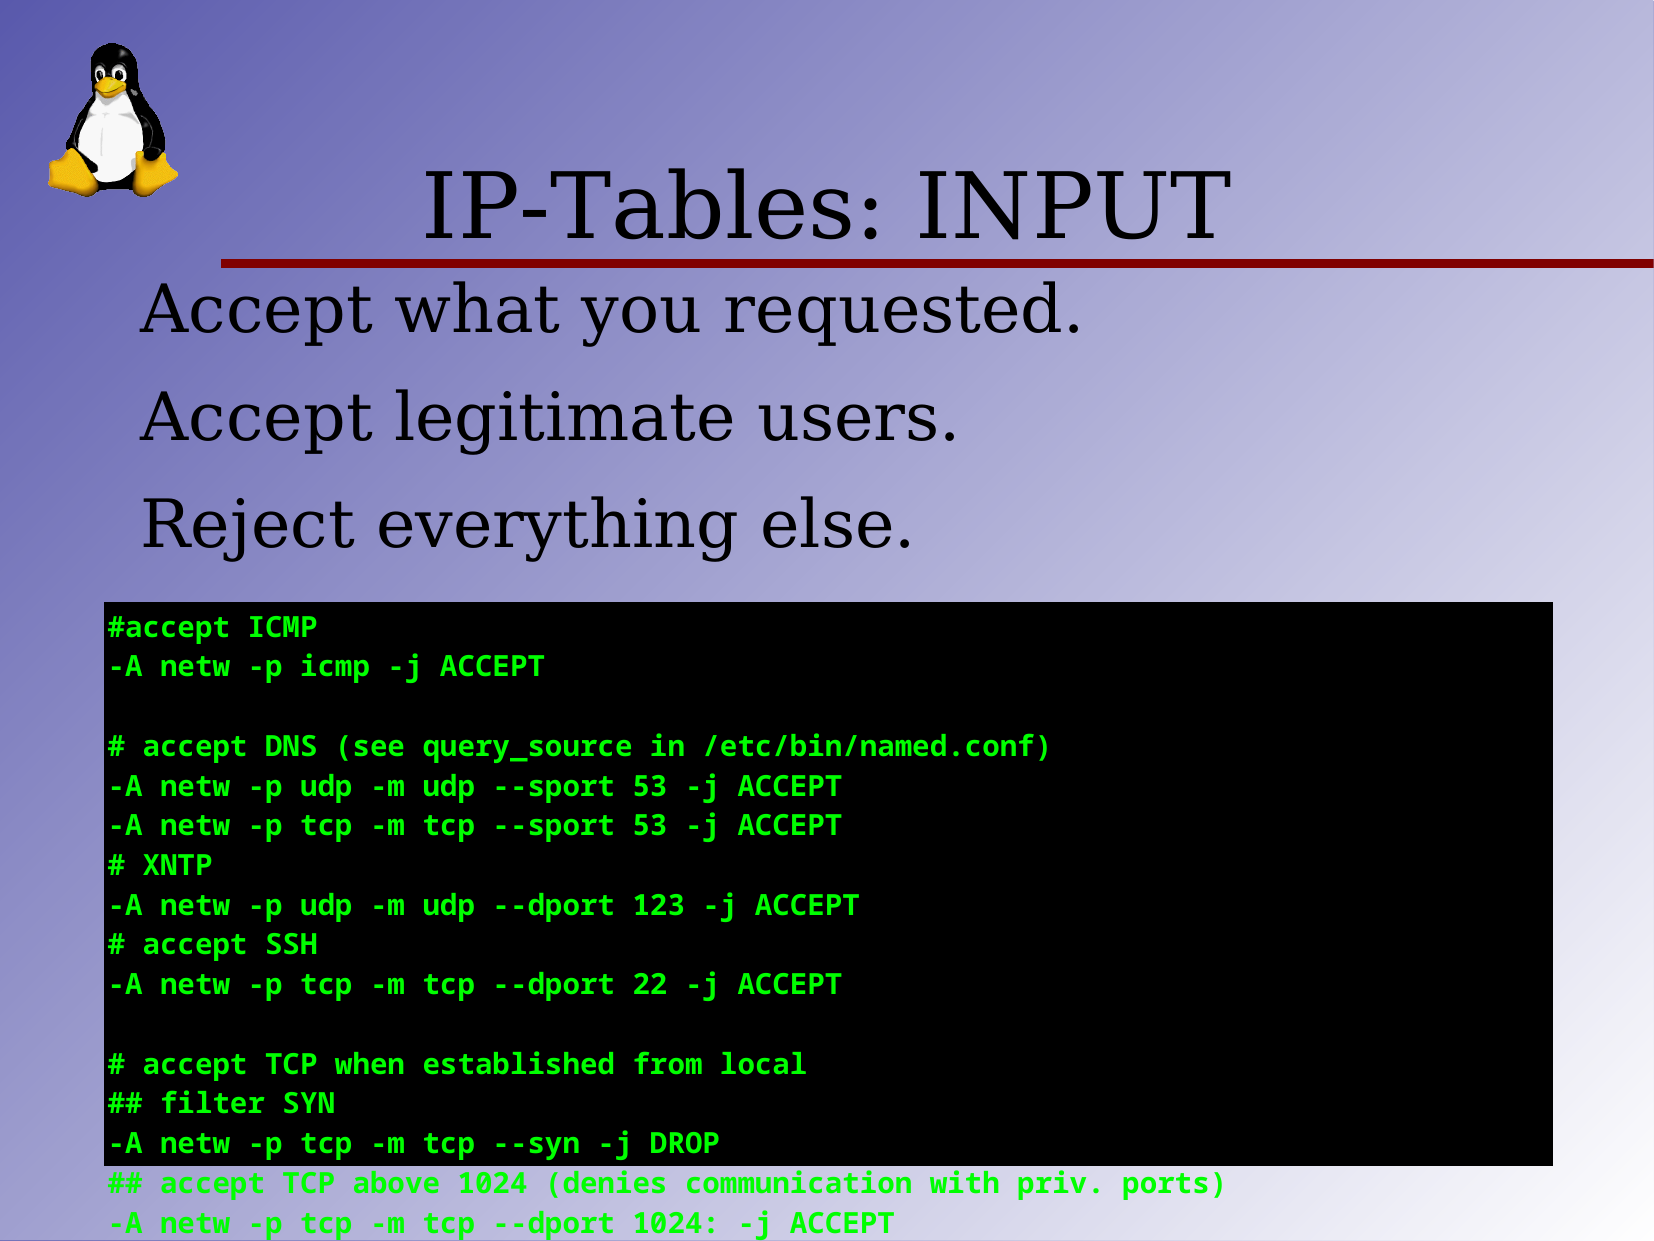

# IP-Tables: INPUT
Accept what you requested.
Accept legitimate users.
Reject everything else.
#accept ICMP
-A netw -p icmp -j ACCEPT
# accept DNS (see query_source in /etc/bin/named.conf)
-A netw -p udp -m udp --sport 53 -j ACCEPT
-A netw -p tcp -m tcp --sport 53 -j ACCEPT
# XNTP
-A netw -p udp -m udp --dport 123 -j ACCEPT
# accept SSH
-A netw -p tcp -m tcp --dport 22 -j ACCEPT
# accept TCP when established from local
## filter SYN
-A netw -p tcp -m tcp --syn -j DROP
## accept TCP above 1024 (denies communication with priv. ports)
-A netw -p tcp -m tcp --dport 1024: -j ACCEPT